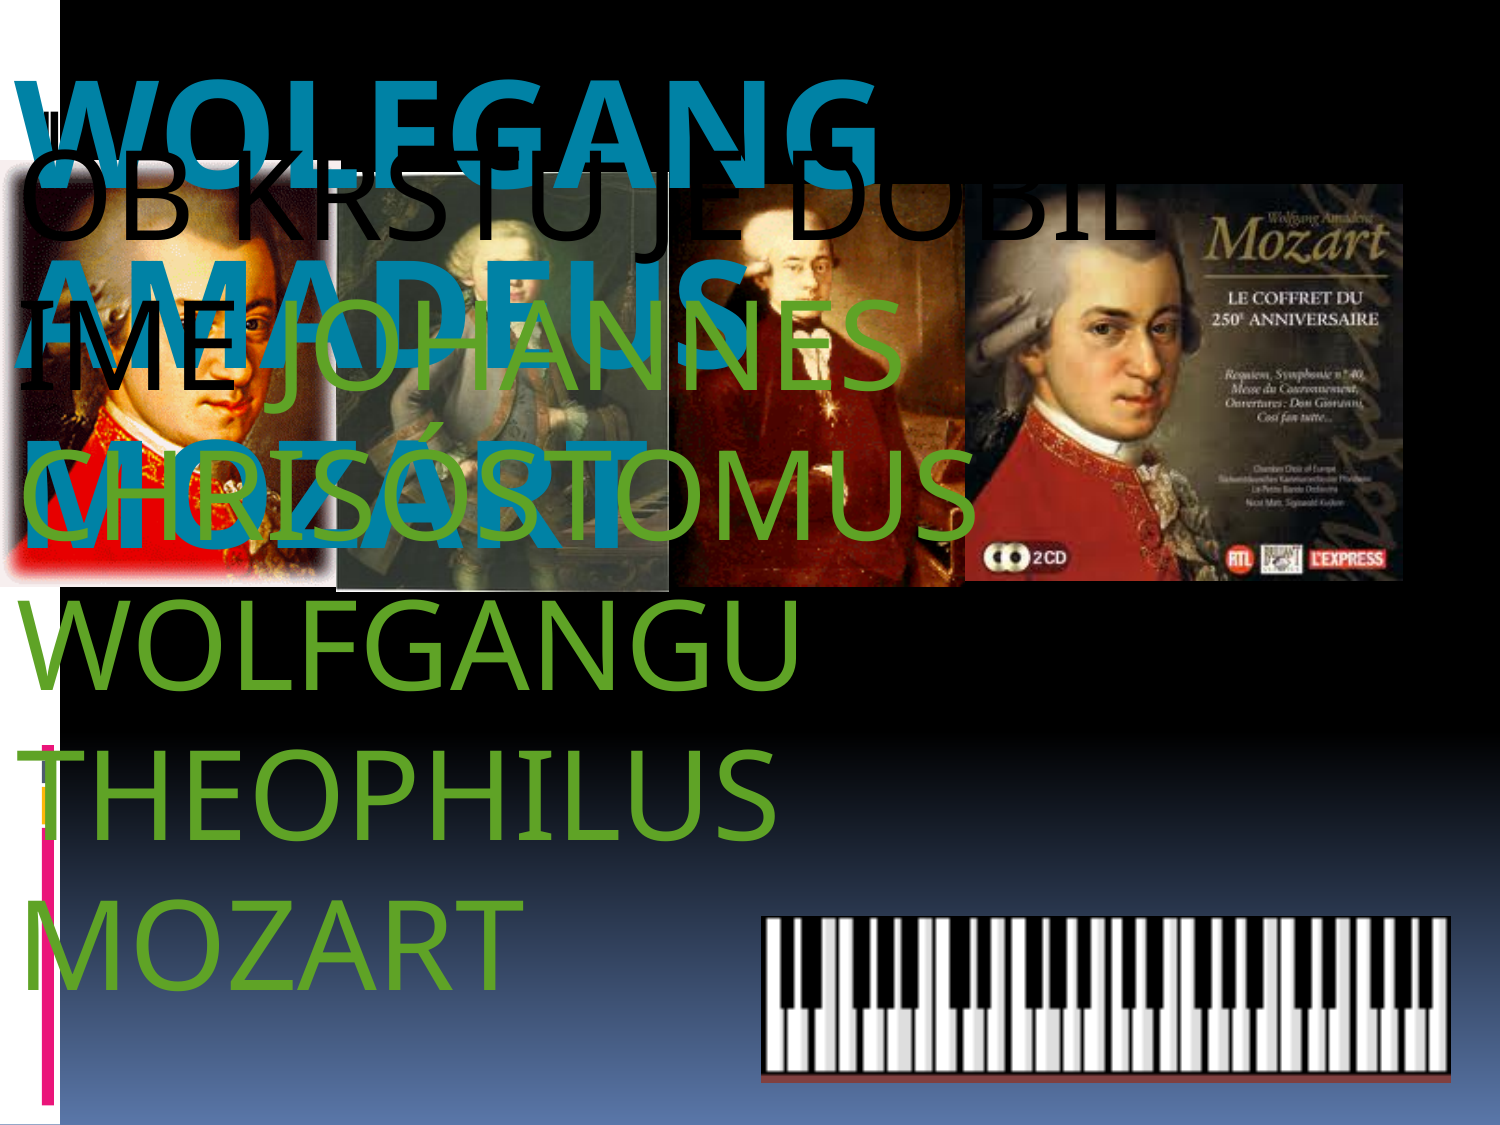

# WOLFGANG AMADEUS MoZART
OB KRSTU JE DOBIL IME JOHANNES CHRISÓSTOMUS WOLFGANGU THEOPHILUS MOZART